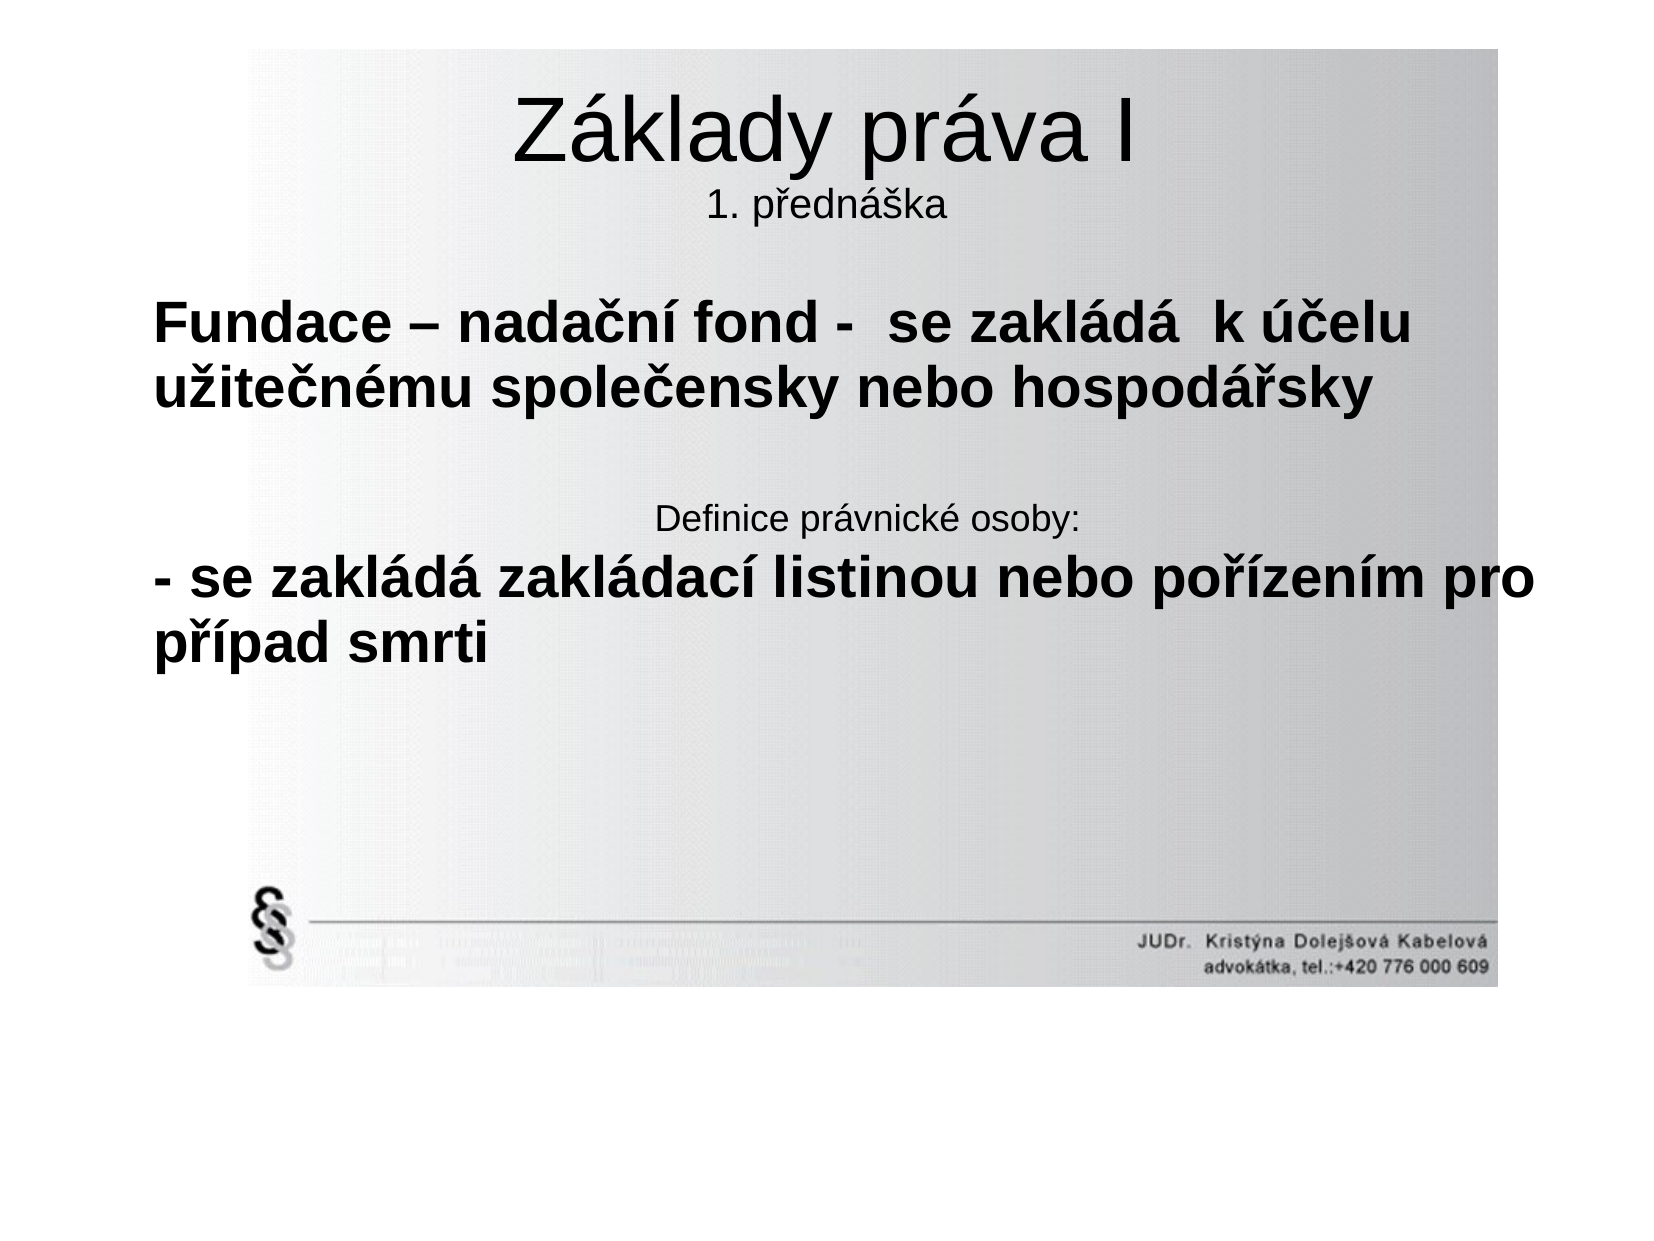

# Základy práva I 1. přednáška
Fundace – nadační fond - se zakládá k účelu užitečnému společensky nebo hospodářsky
- se zakládá zakládací listinou nebo pořízením pro případ smrti